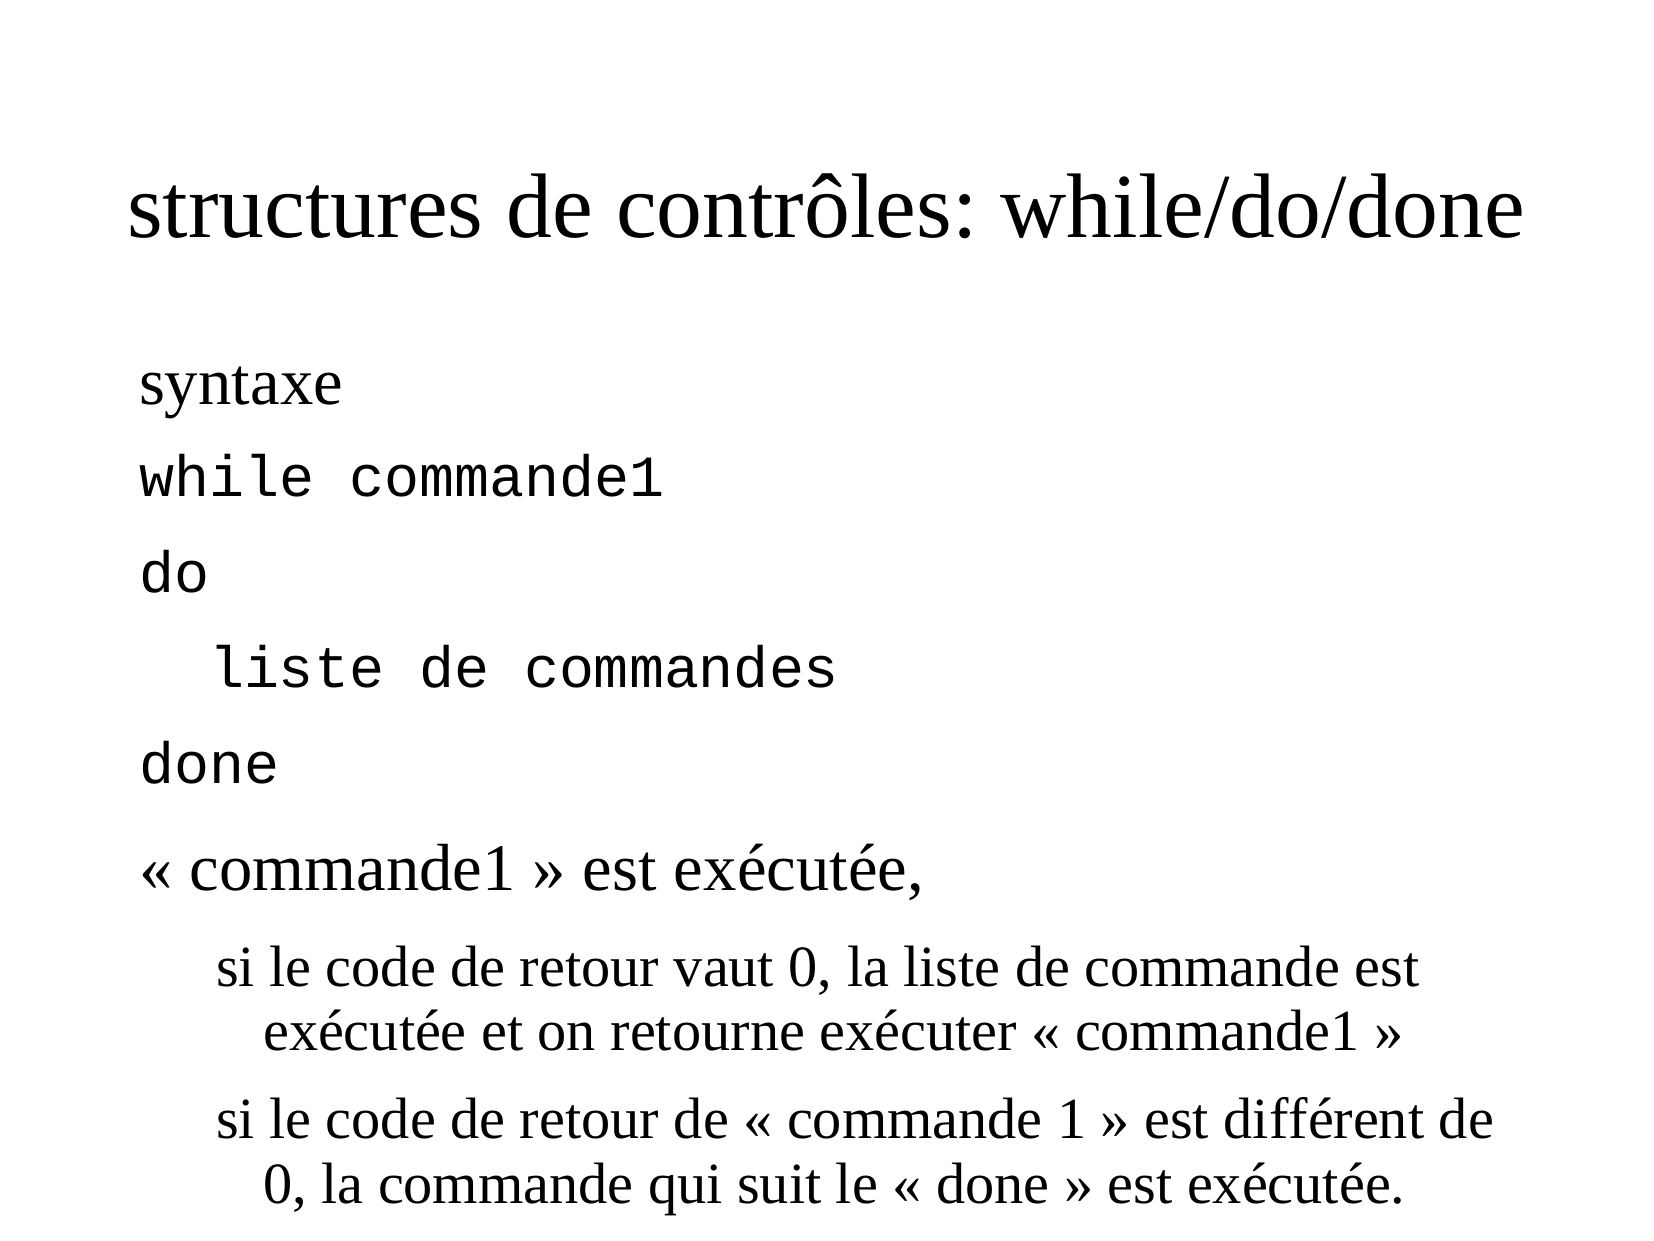

# structures de contrôles: while/do/done
syntaxe
while commande1
do
 liste de commandes
done
« commande1 » est exécutée,
si le code de retour vaut 0, la liste de commande est exécutée et on retourne exécuter « commande1 »
si le code de retour de « commande 1 » est différent de 0, la commande qui suit le « done » est exécutée.